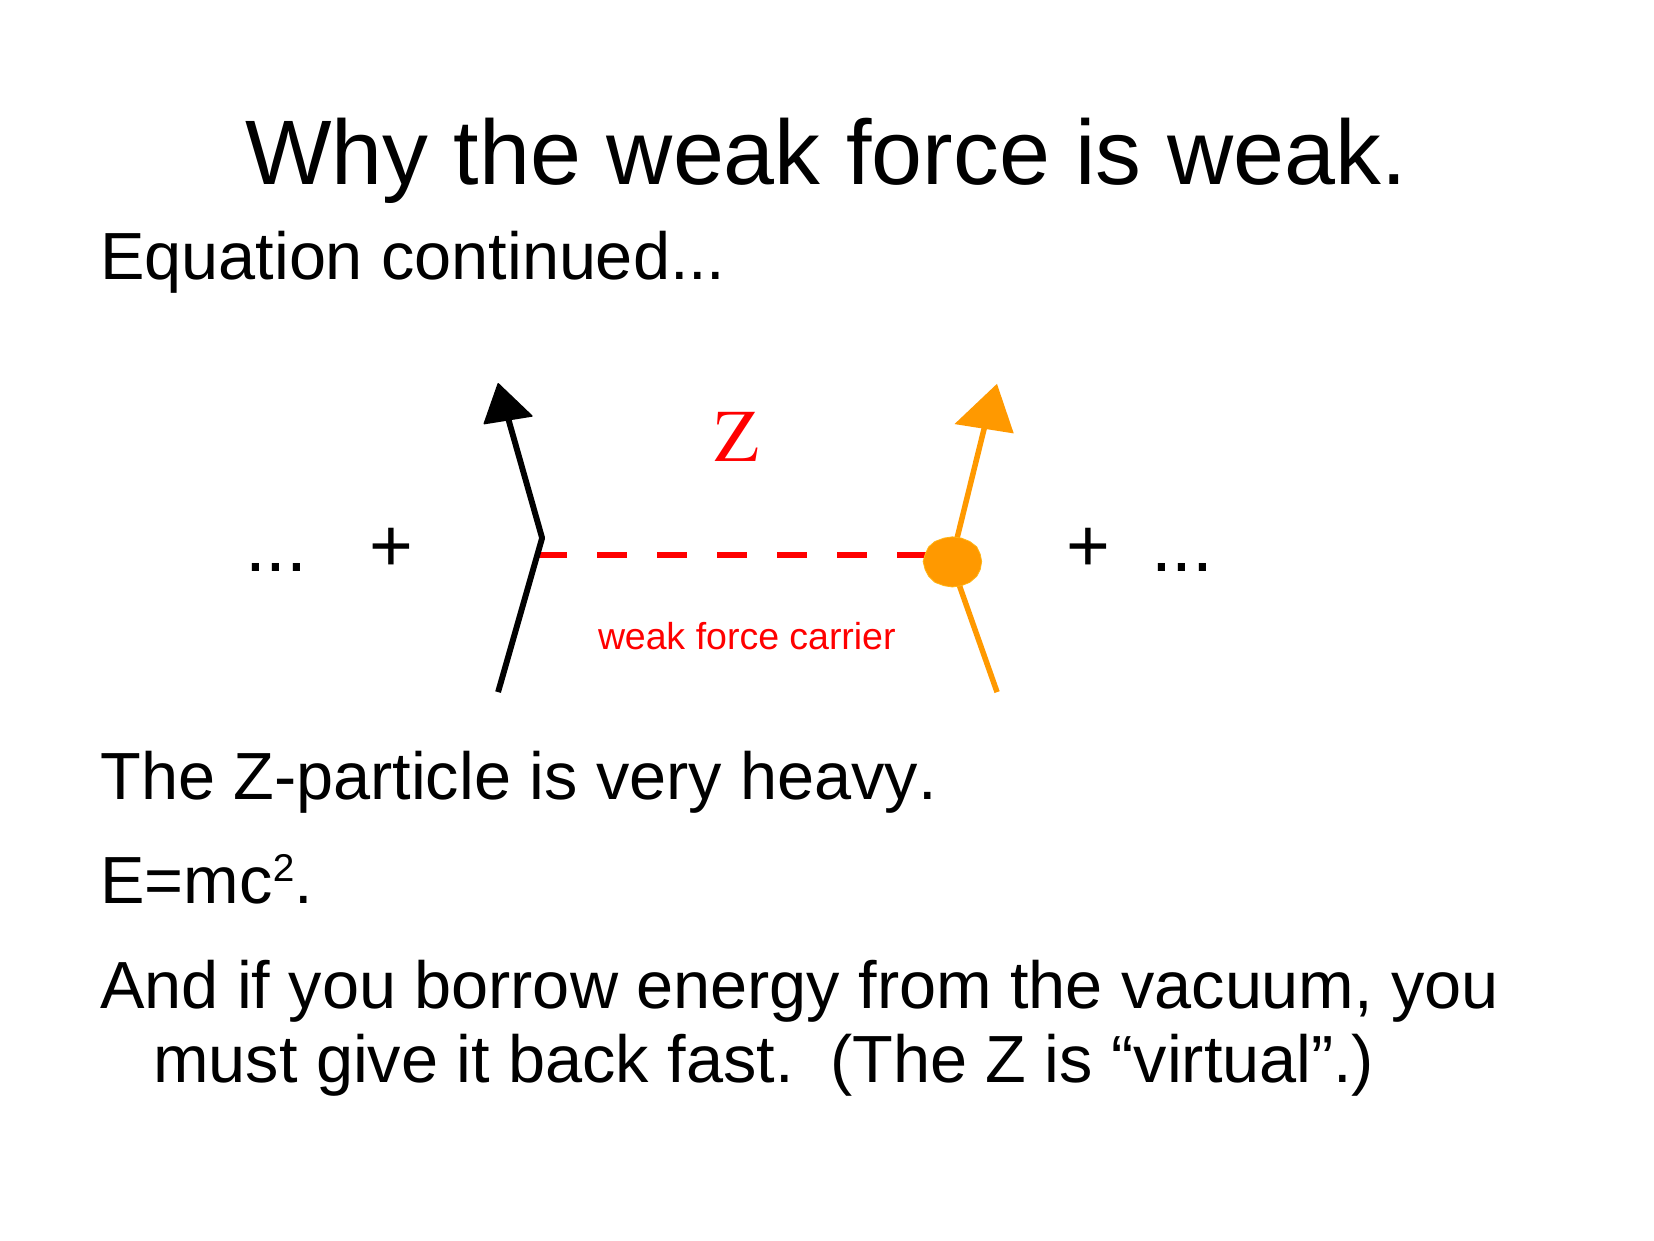

Why the weak force is weak.
Equation continued...
Z
... +
+ ...
weak force carrier
# The Z-particle is very heavy.
E=mc2.
And if you borrow energy from the vacuum, you must give it back fast. (The Z is “virtual”.)